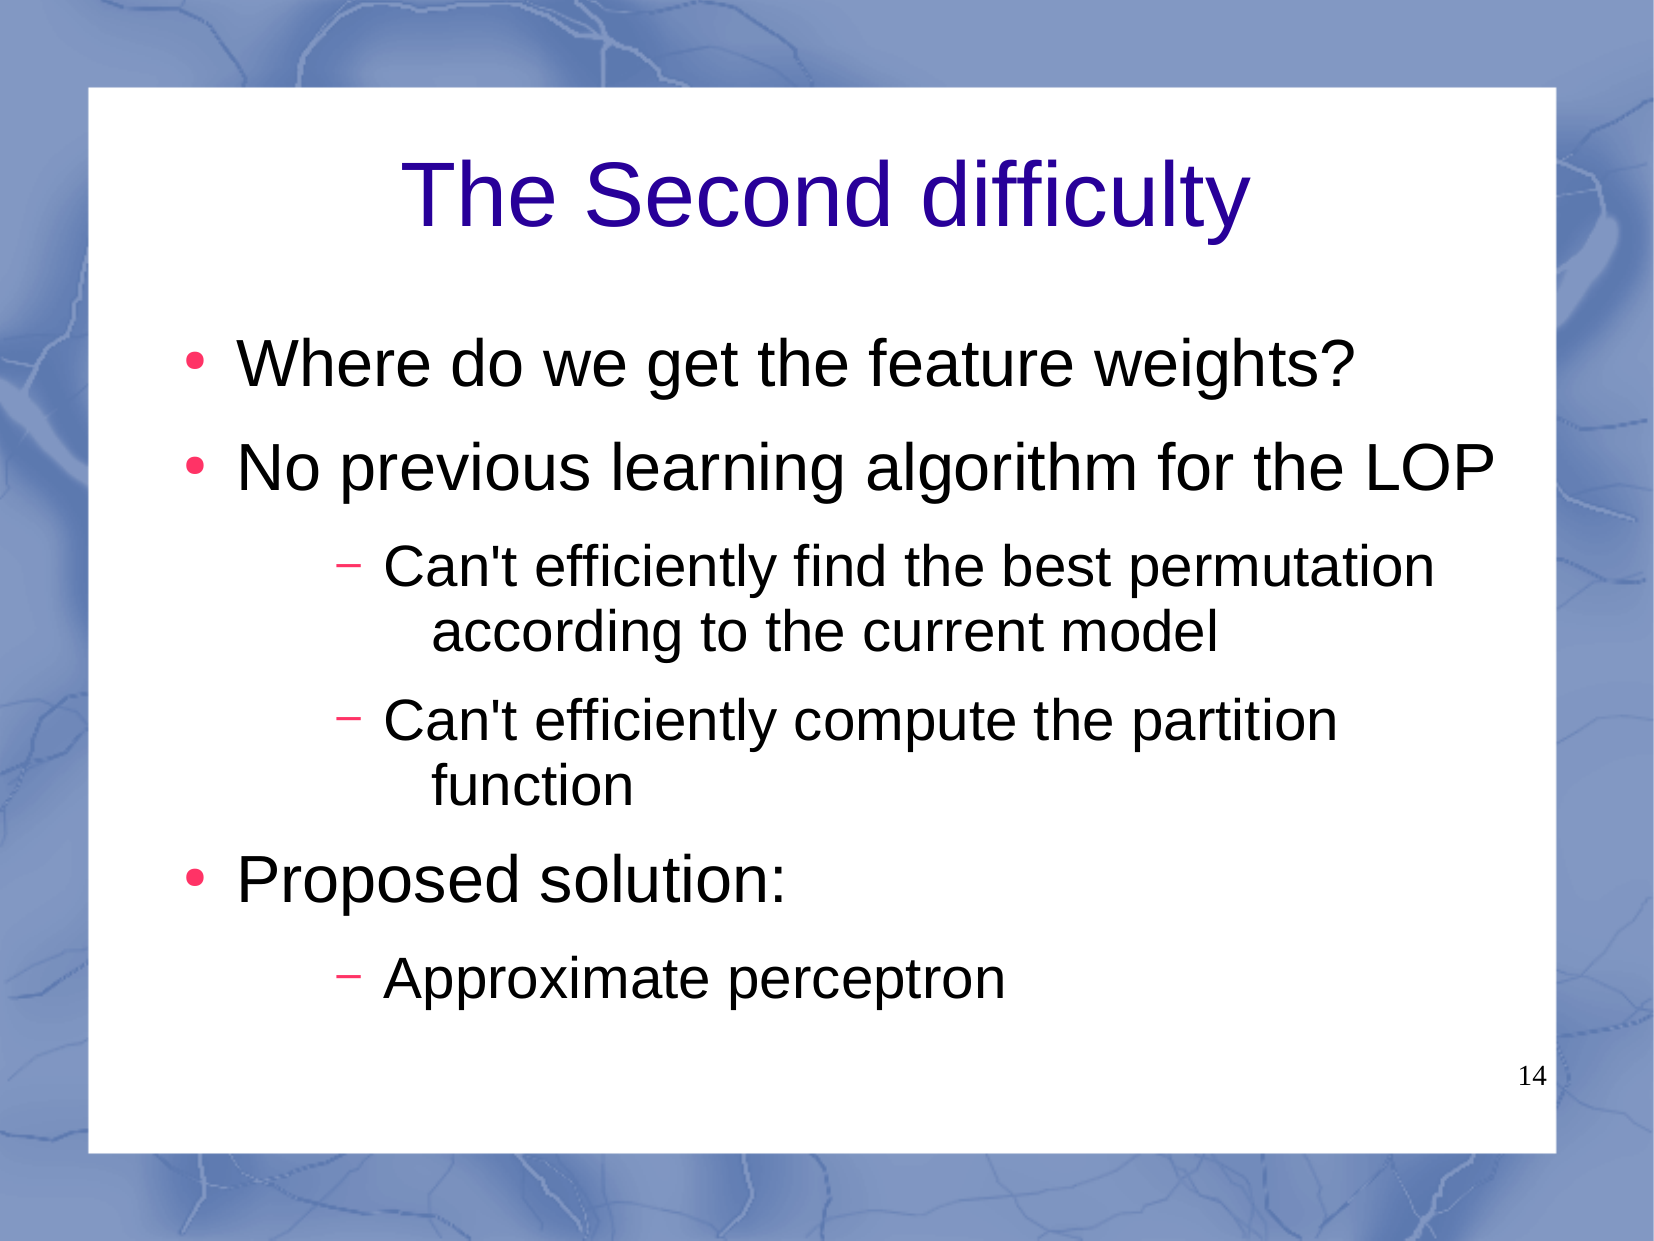

# The Second difficulty
Where do we get the feature weights?
No previous learning algorithm for the LOP
Can't efficiently find the best permutation according to the current model
Can't efficiently compute the partition function
Proposed solution:
Approximate perceptron
14